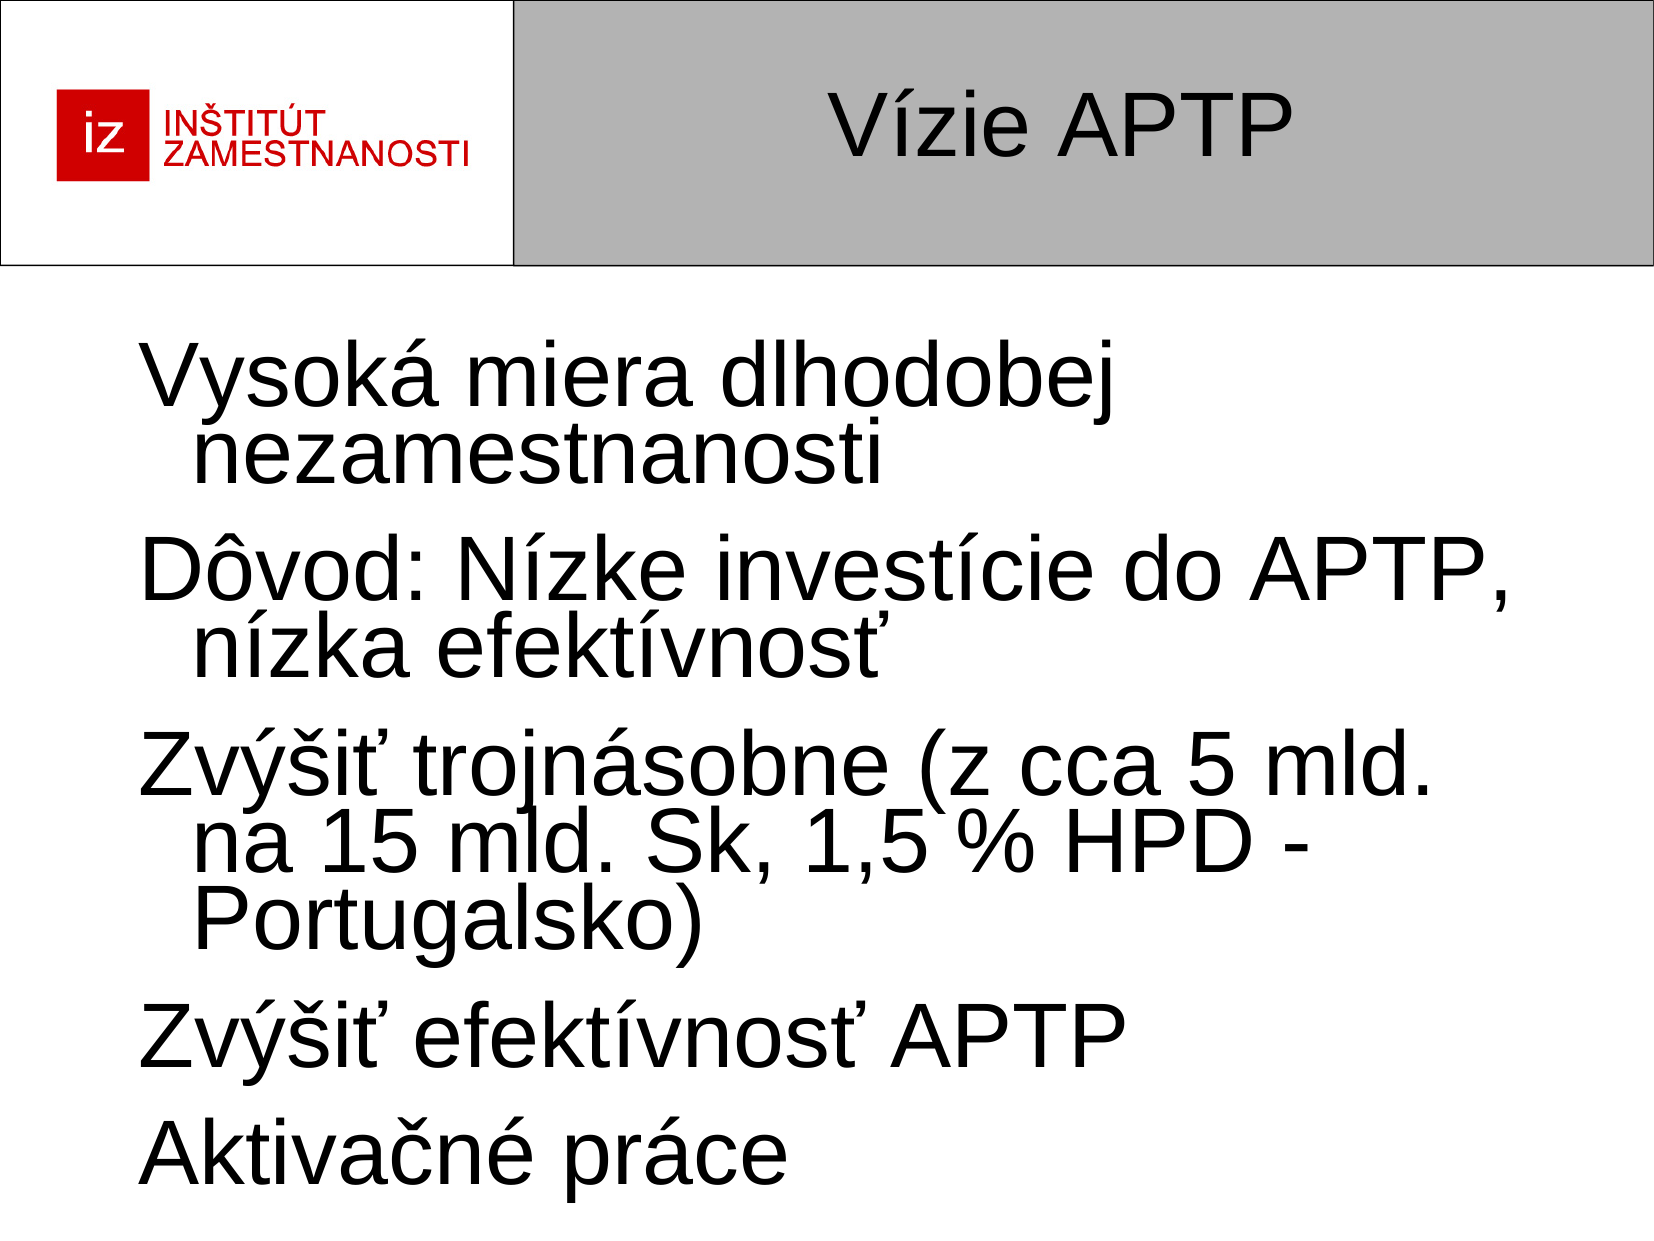

# Vízie APTP
Vysoká miera dlhodobej nezamestnanosti
Dôvod: Nízke investície do APTP, nízka efektívnosť
Zvýšiť trojnásobne (z cca 5 mld. na 15 mld. Sk, 1,5 % HPD - Portugalsko)
Zvýšiť efektívnosť APTP
Aktivačné práce